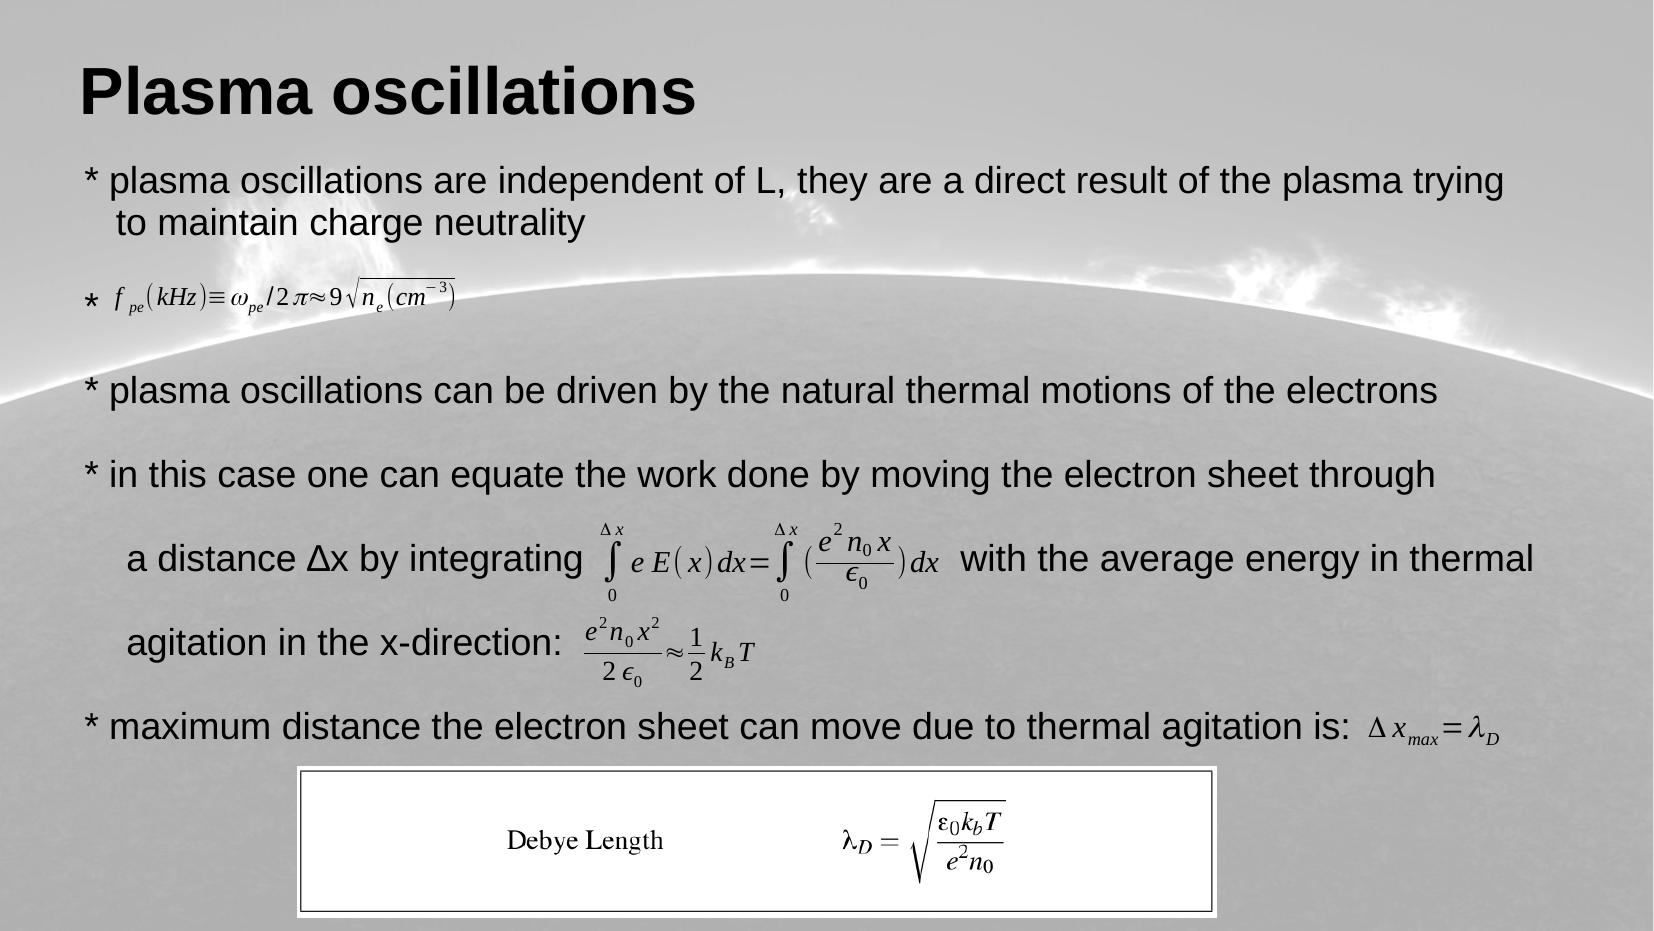

Plasma oscillations
* plasma oscillations are independent of L, they are a direct result of the plasma trying
 to maintain charge neutrality
*
* plasma oscillations can be driven by the natural thermal motions of the electrons
* in this case one can equate the work done by moving the electron sheet through
 a distance ∆x by integrating with the average energy in thermal
 agitation in the x-direction:
* maximum distance the electron sheet can move due to thermal agitation is: